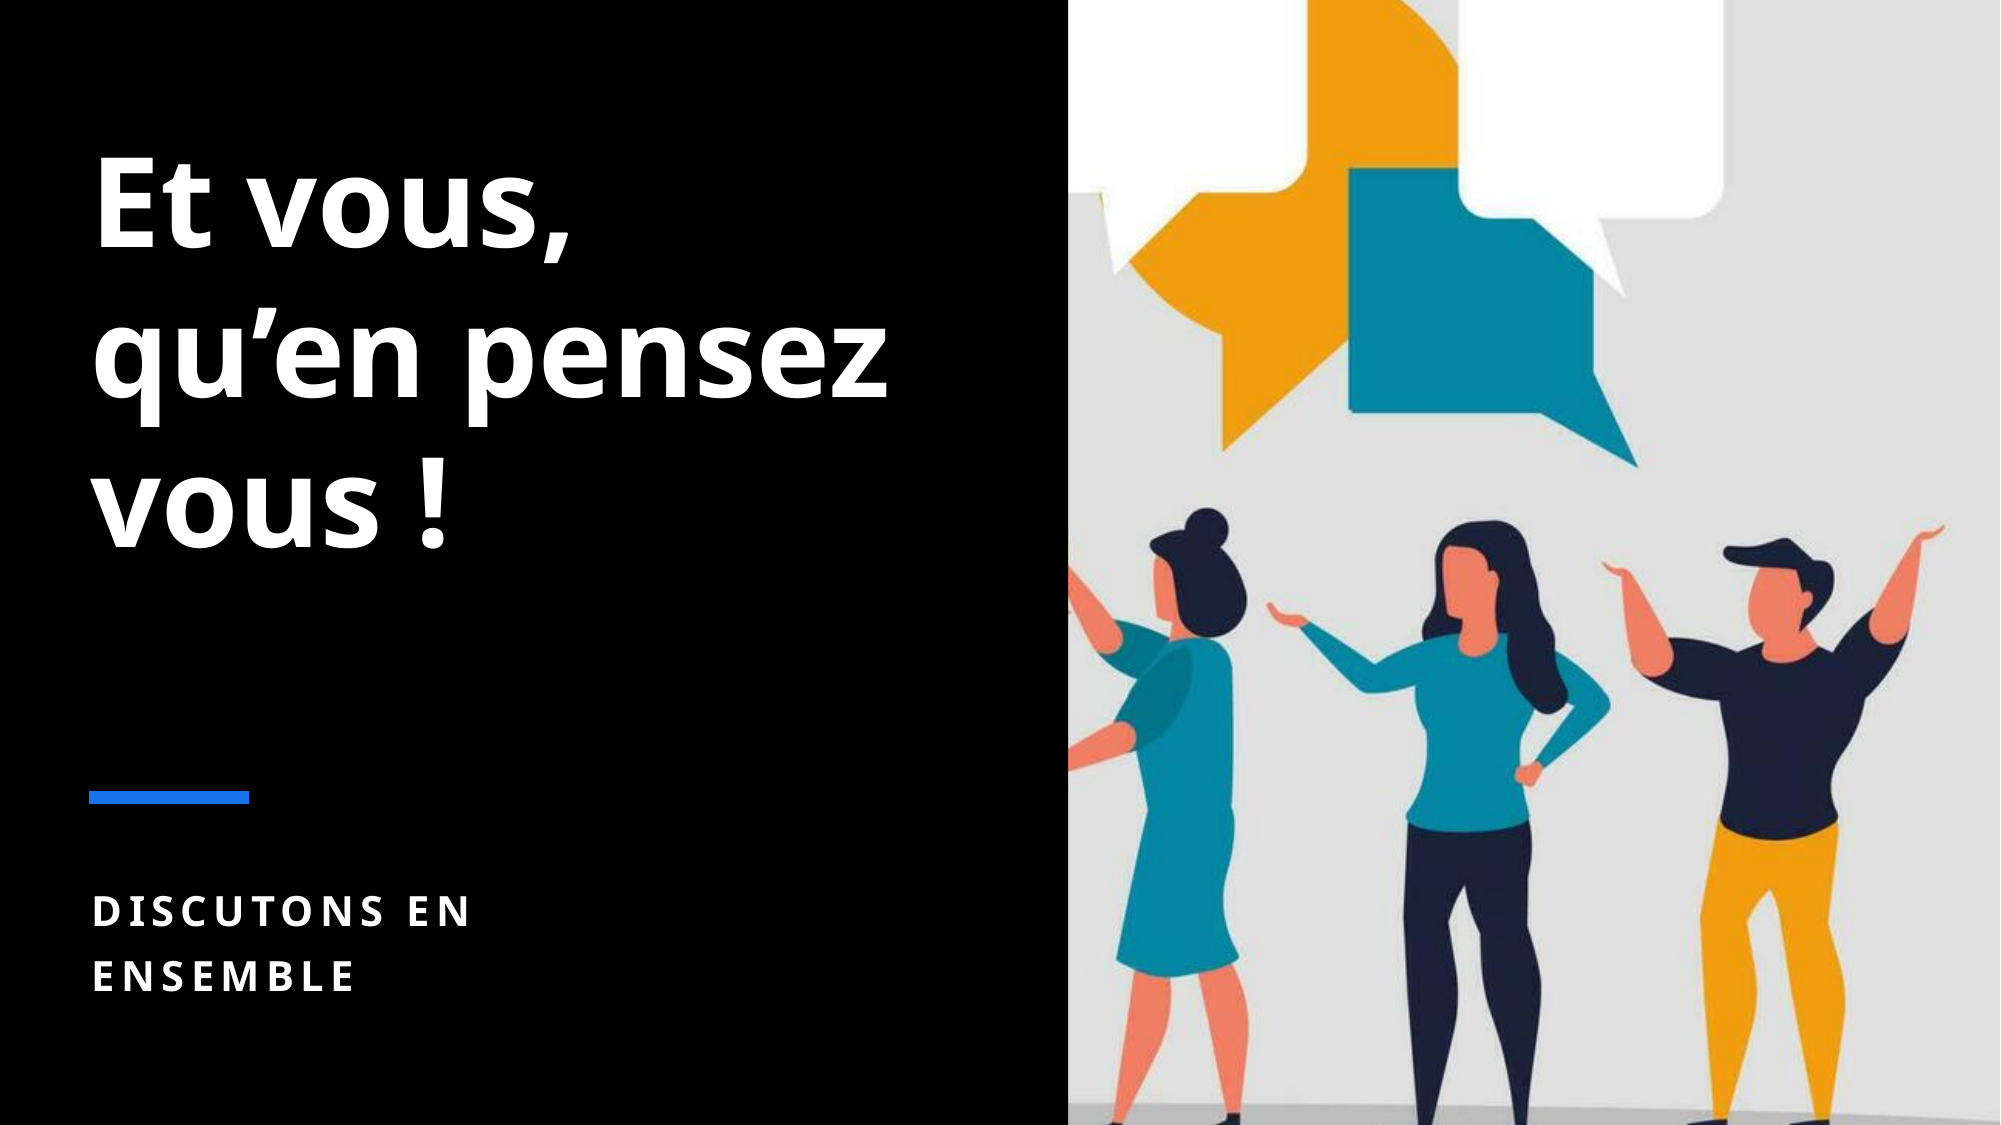

# Et vous, qu’en pensez vous !
Discutons en eNsemble